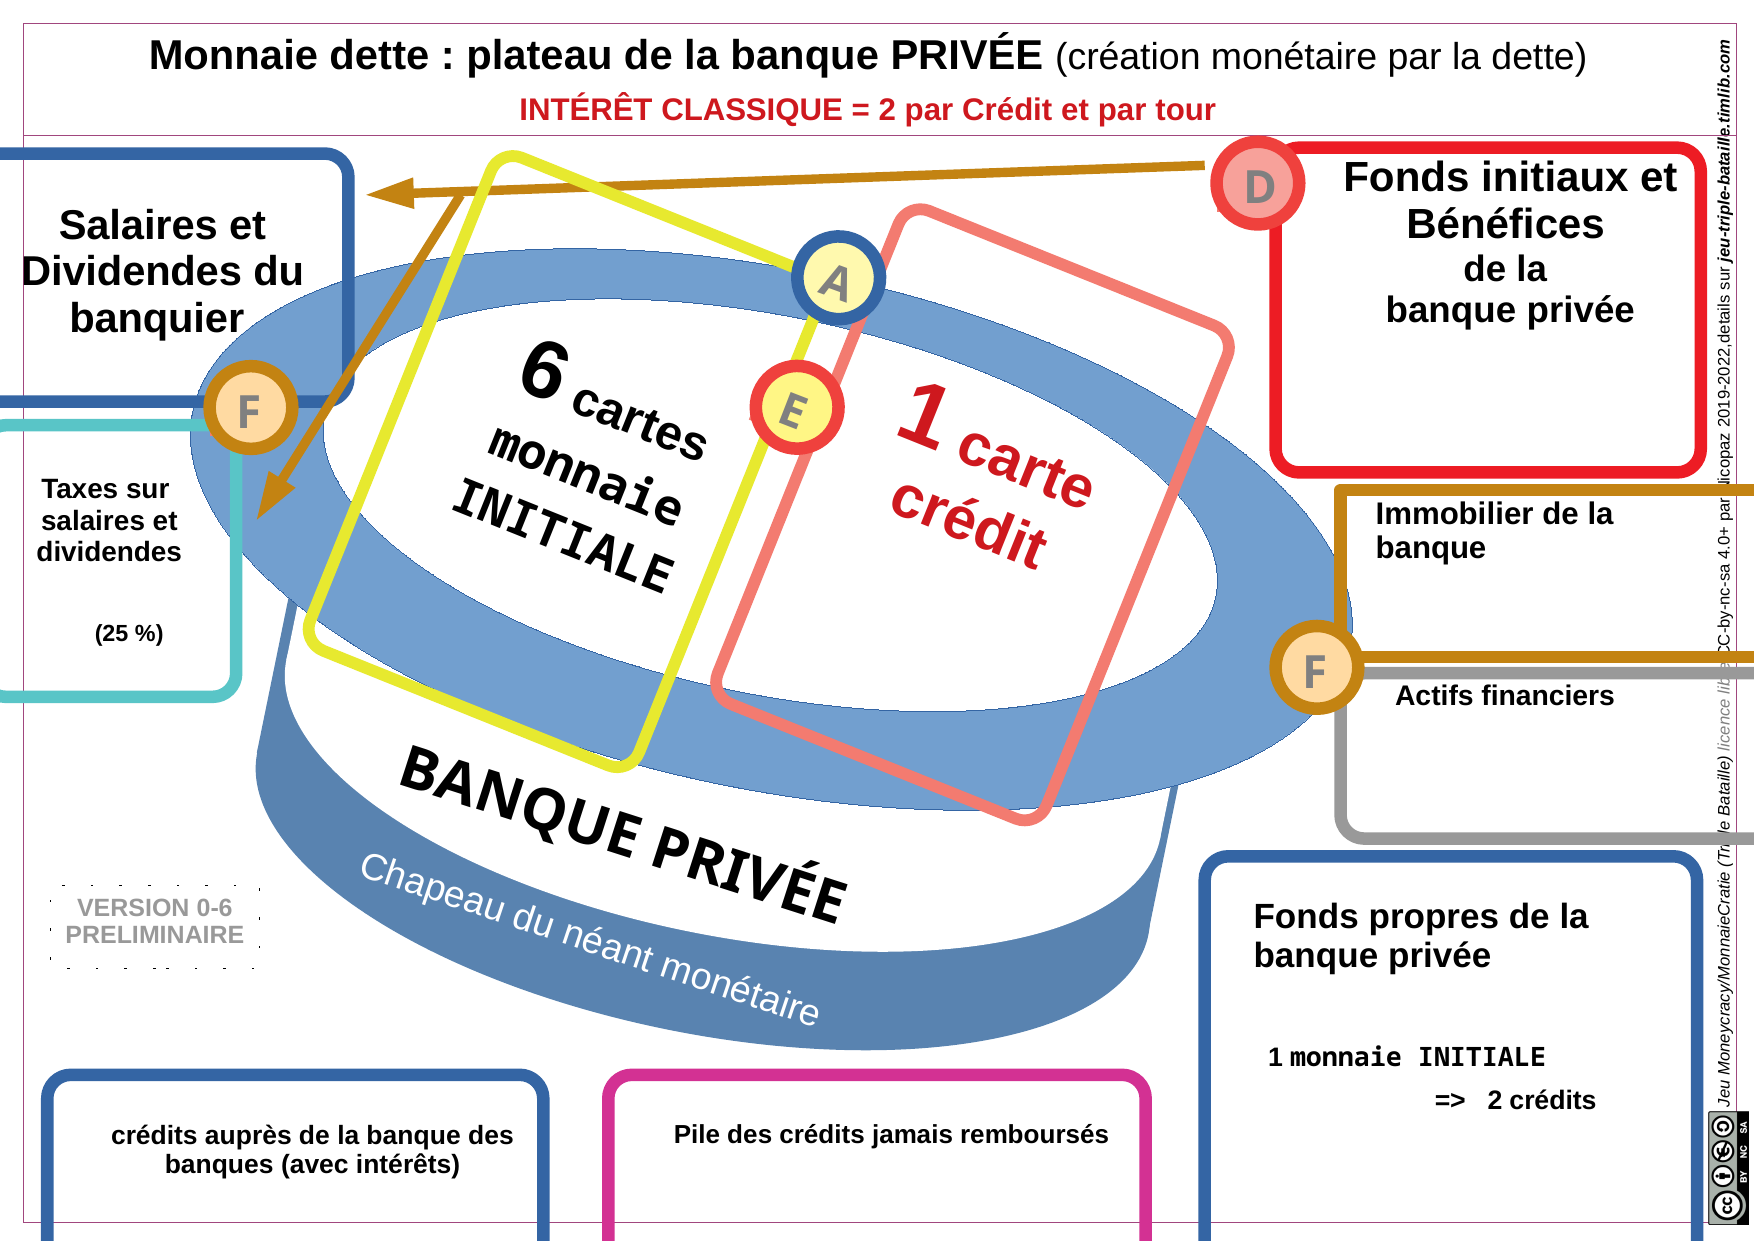

Note : la pile de cartes monnaie sert aussi le tas de la pioche, utilisé pour défausser et remplacer les cartes des batailles.
Monnaie dette : plateau de la banque PRIVÉE (création monétaire par la dette)
INTÉRÊT CLASSIQUE = 2 par Crédit et par tour
D
Fonds initiaux et Bénéfices
de la
banque privée
Salaires et Dividendes du banquier
6 cartes monnaie INITIALE
A
1 carte crédit
F
E
Taxes sur
salaires et dividendes
(25 %)
Immobilier de la banque
F
# Actifs financiers
BANQUE PRIVÉE
Fonds propres de la banque privée
 1 monnaie INITIALE
 => 2 crédits
VERSION 0-6 PRELIMINAIRE
Chapeau du néant monétaire
crédits auprès de la banque des banques (avec intérêts)
Pile des crédits jamais remboursés
fonds propres de la banque
1 monnaie INITIALE => 2 crédits
ces crédits seront accordé aux joueurs, soit
2 crédits de valeur 6 monnaie INITIALE soit
12 cartes monnaie INITIALE crées à partir de rien
Ces fonds propres proviennent des bénéfices de la banque (ou de crédits auprès de la banque centrale)
La banque centrale permettra aux banques privées de mettre ici autant de cartes que de joueurs,
puis dévaluer, ajouter 2xNbJoueurs monnaie INIT,
puis dévaluer, ajouter 4xNbJoueurs monnaie INIT, puis dévaluer, ET CHANGER la valeur des crédits.
Les anciens crédits seront remplacés par des
NEW crédits de valeurs 8 fois plus importante, etc...